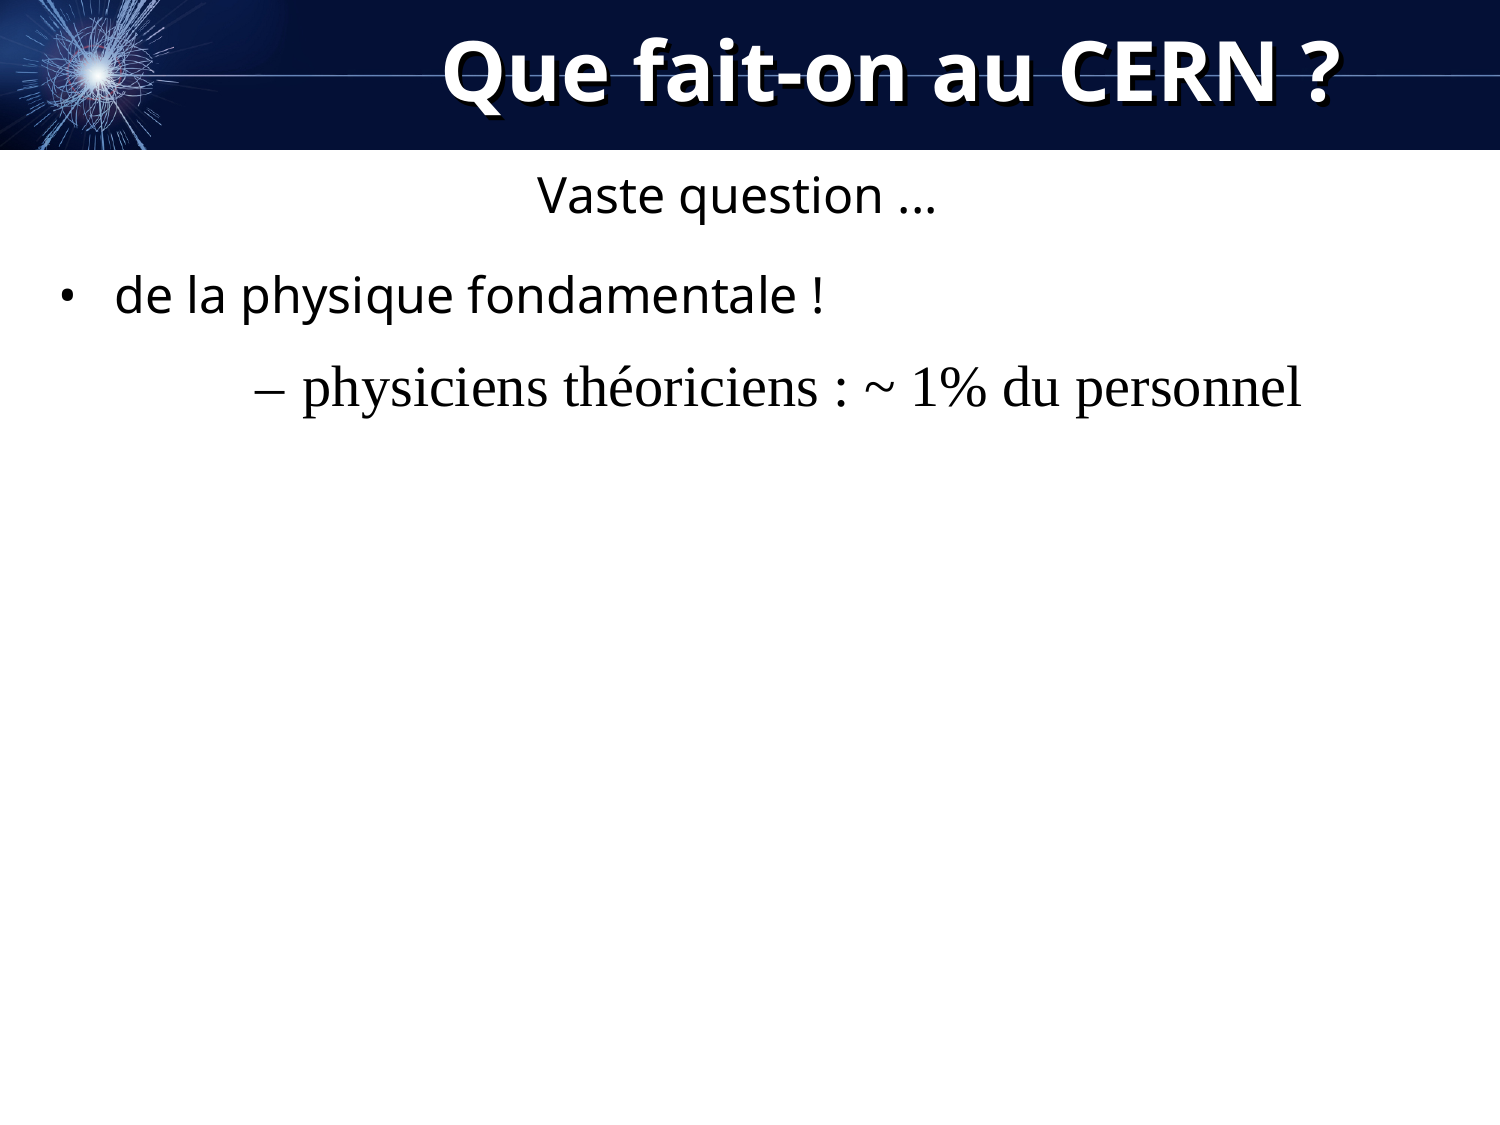

# Que fait-on au CERN ?
Vaste question ...
de la physique fondamentale !
physiciens théoriciens : ~ 1% du personnel
6